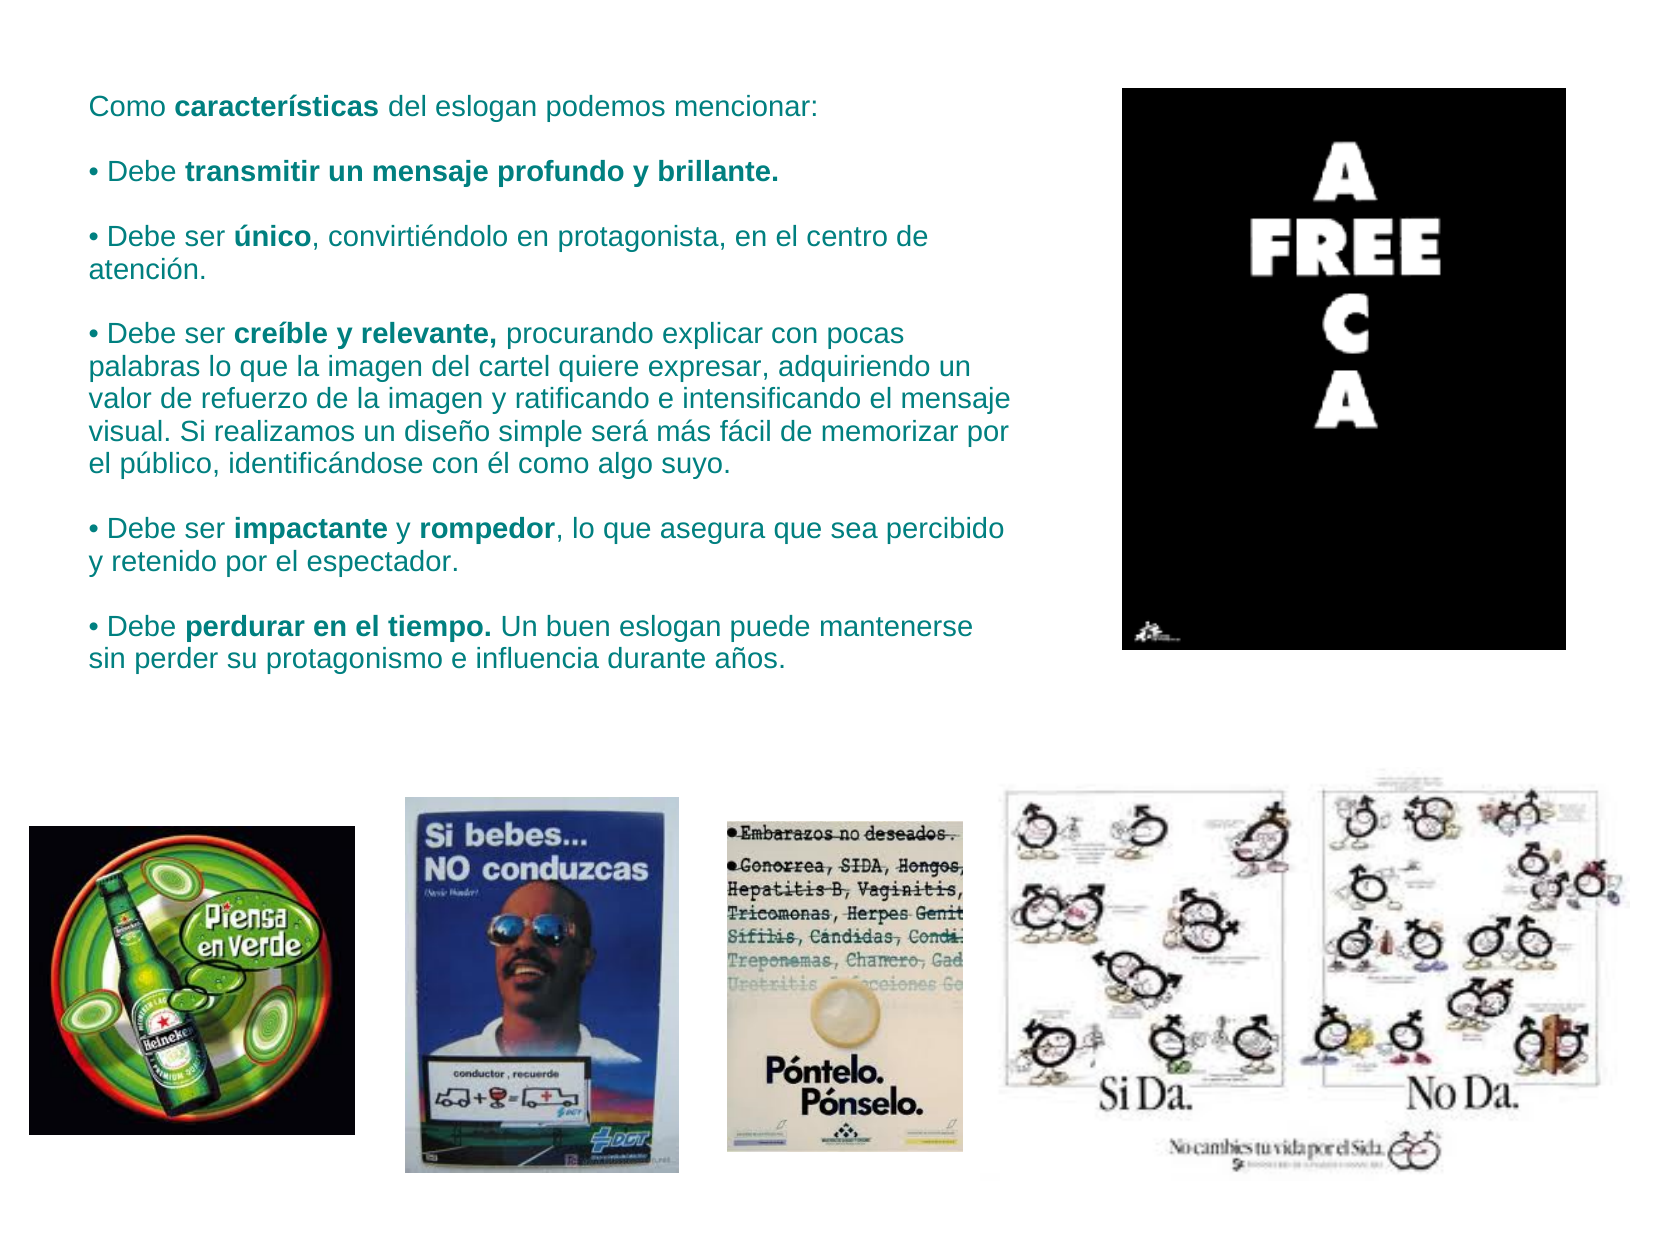

# Como características del eslogan podemos mencionar: • Debe transmitir un mensaje profundo y brillante. • Debe ser único, convirtiéndolo en protagonista, en el centro de atención. • Debe ser creíble y relevante, procurando explicar con pocas palabras lo que la imagen del cartel quiere expresar, adquiriendo un valor de refuerzo de la imagen y ratificando e intensificando el mensaje visual. Si realizamos un diseño simple será más fácil de memorizar por el público, identificándose con él como algo suyo. • Debe ser impactante y rompedor, lo que asegura que sea percibido y retenido por el espectador. • Debe perdurar en el tiempo. Un buen eslogan puede mantenerse sin perder su protagonismo e influencia durante años.